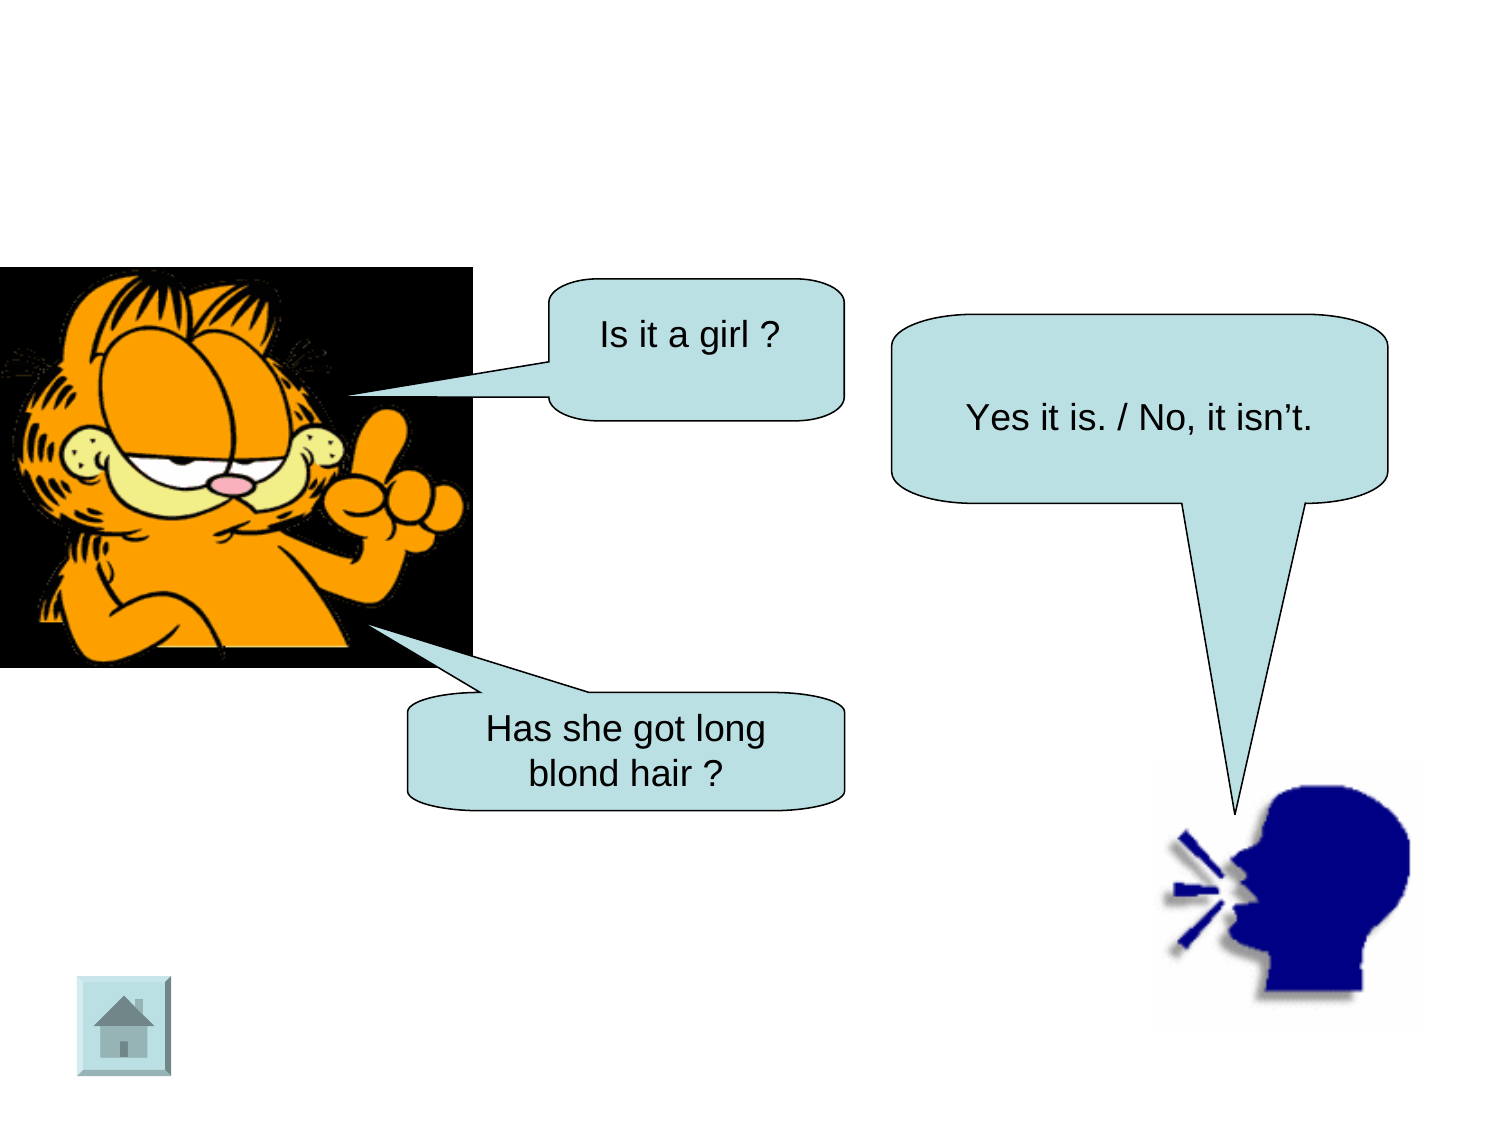

Is it a girl ?
Yes it is. / No, it isn’t.
Has she got long blond hair ?